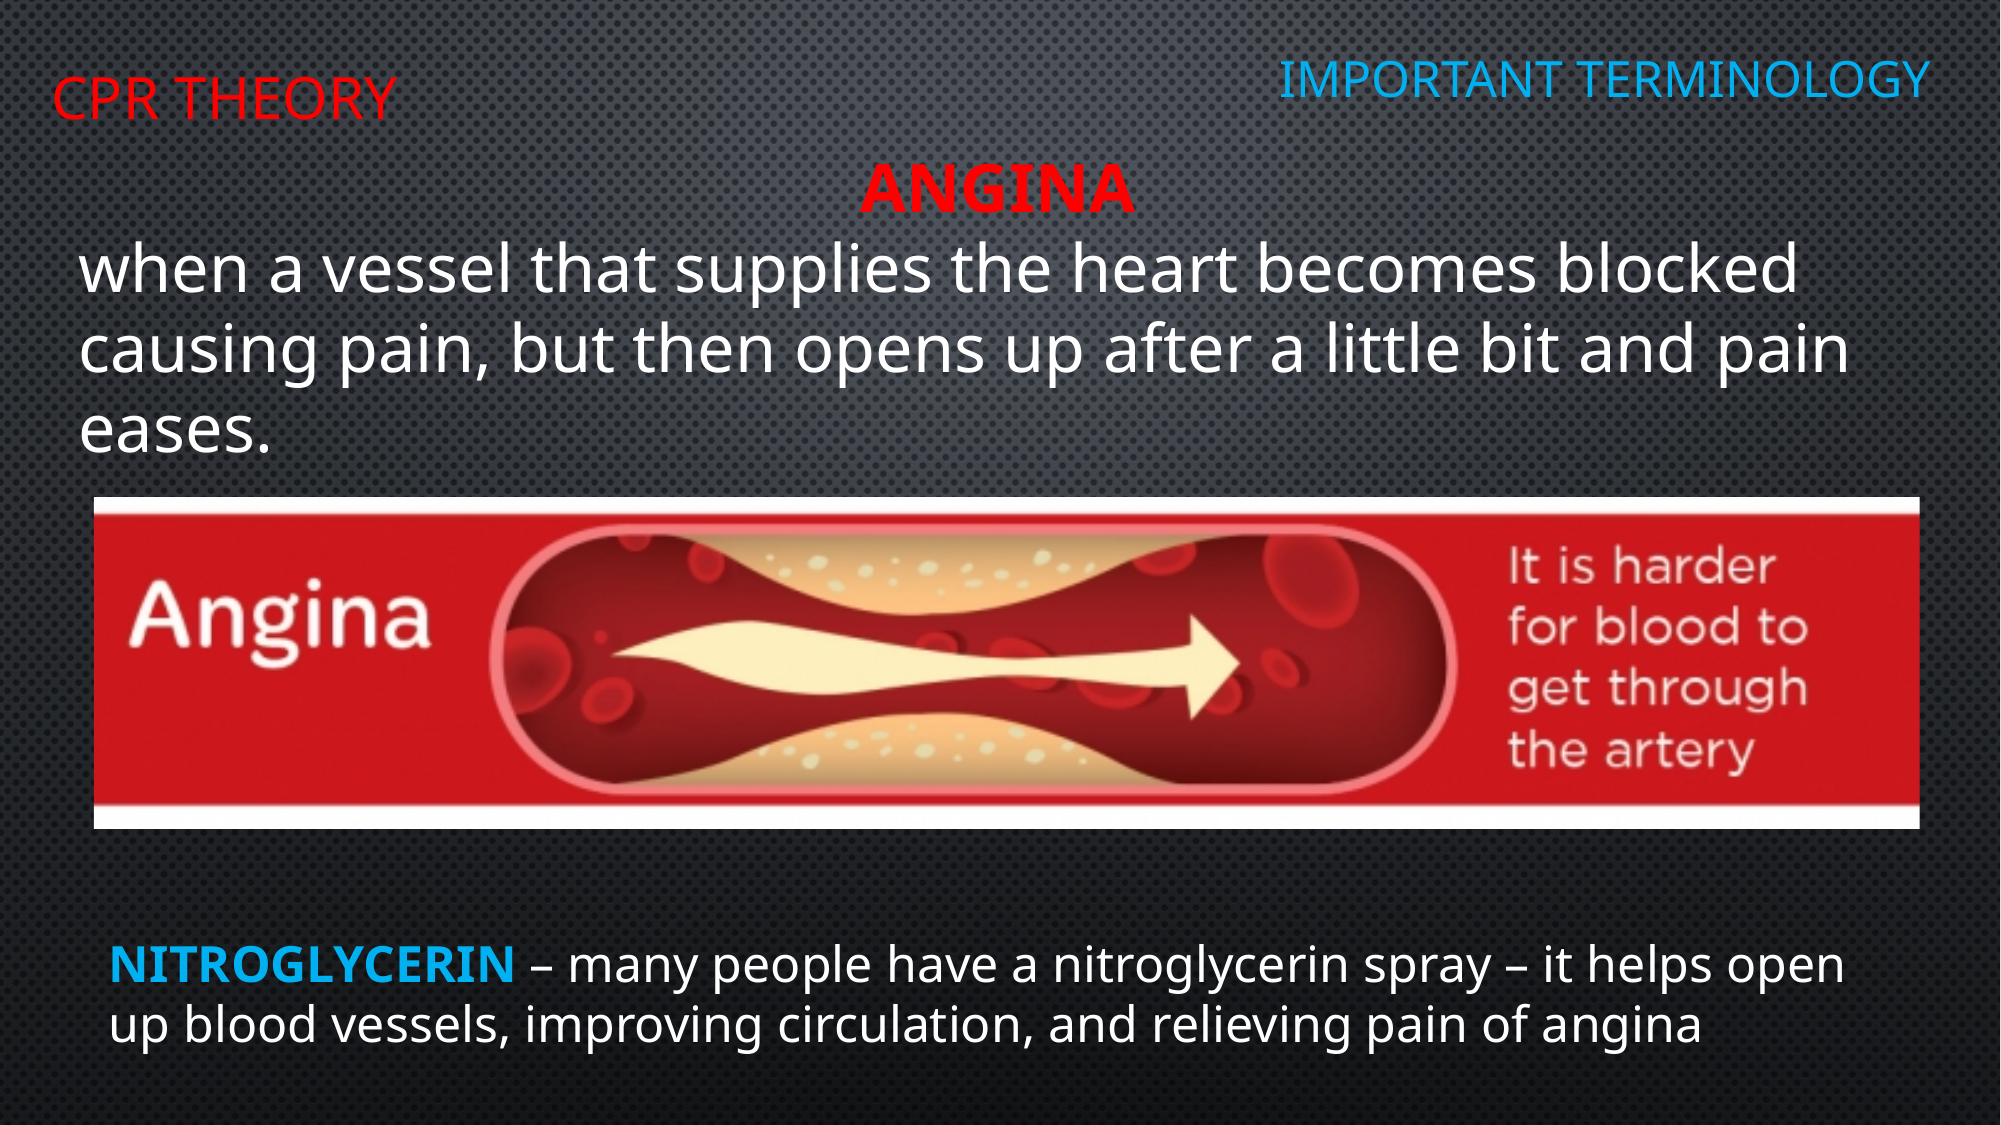

IMPORTANT TERMINOLOGY
CPR Theory
ANGINA
when a vessel that supplies the heart becomes blocked causing pain, but then opens up after a little bit and pain eases.
NITROGLYCERIN – many people have a nitroglycerin spray – it helps open up blood vessels, improving circulation, and relieving pain of angina